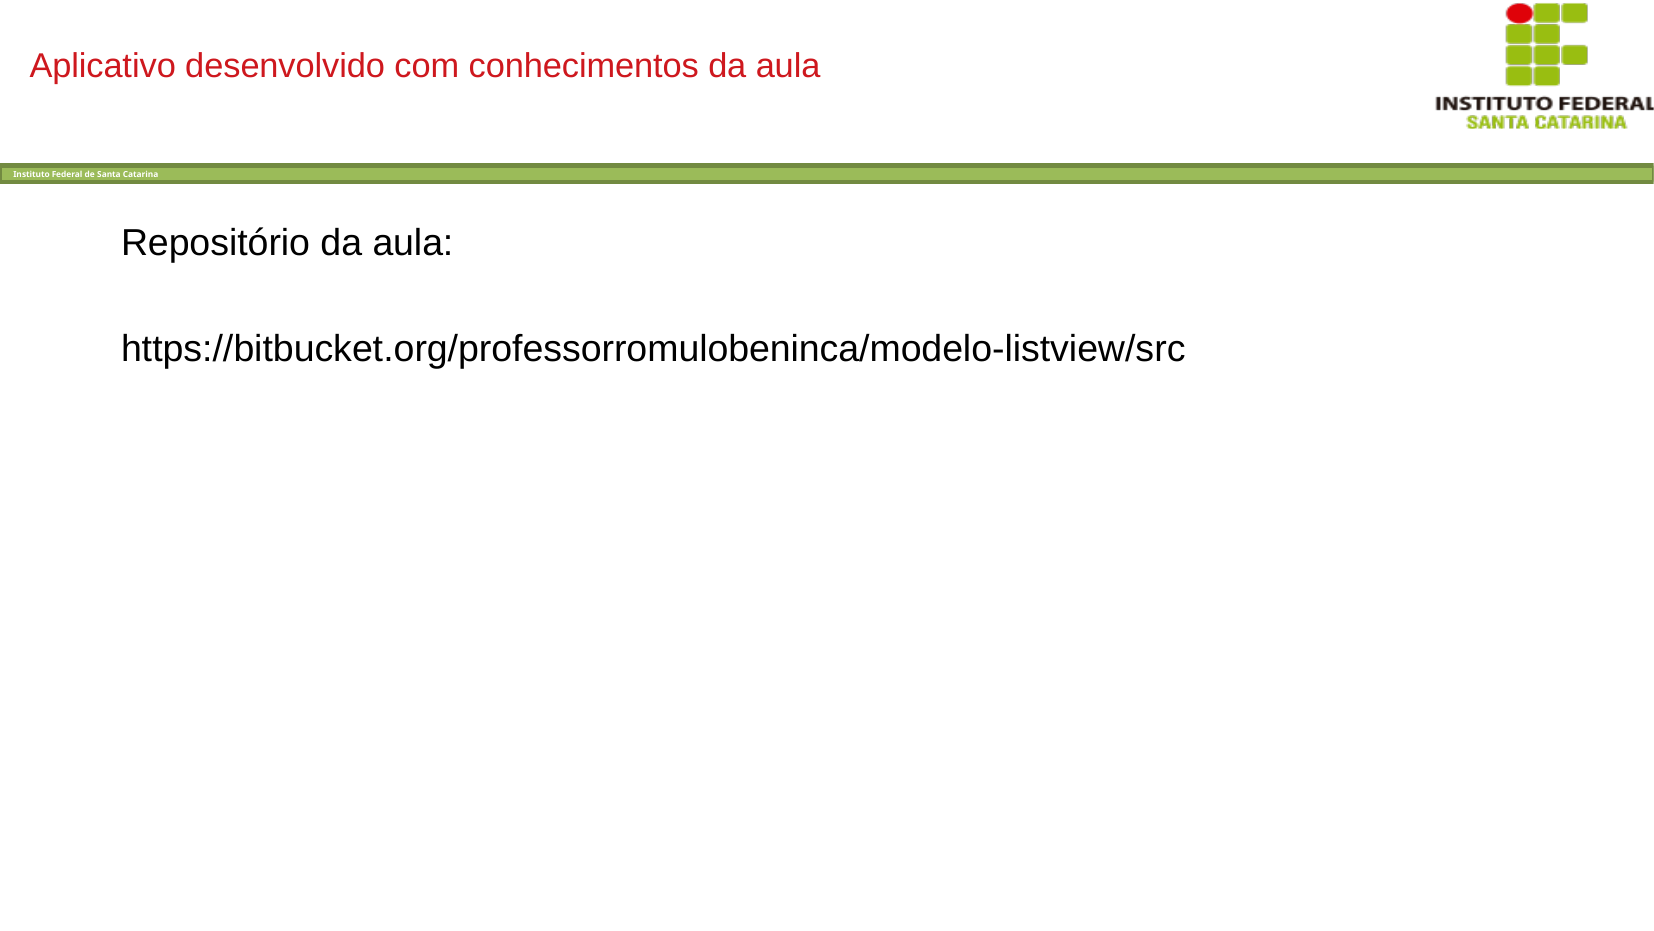

# Aplicativo desenvolvido com conhecimentos da aula
Repositório da aula:
https://bitbucket.org/professorromulobeninca/modelo-listview/src